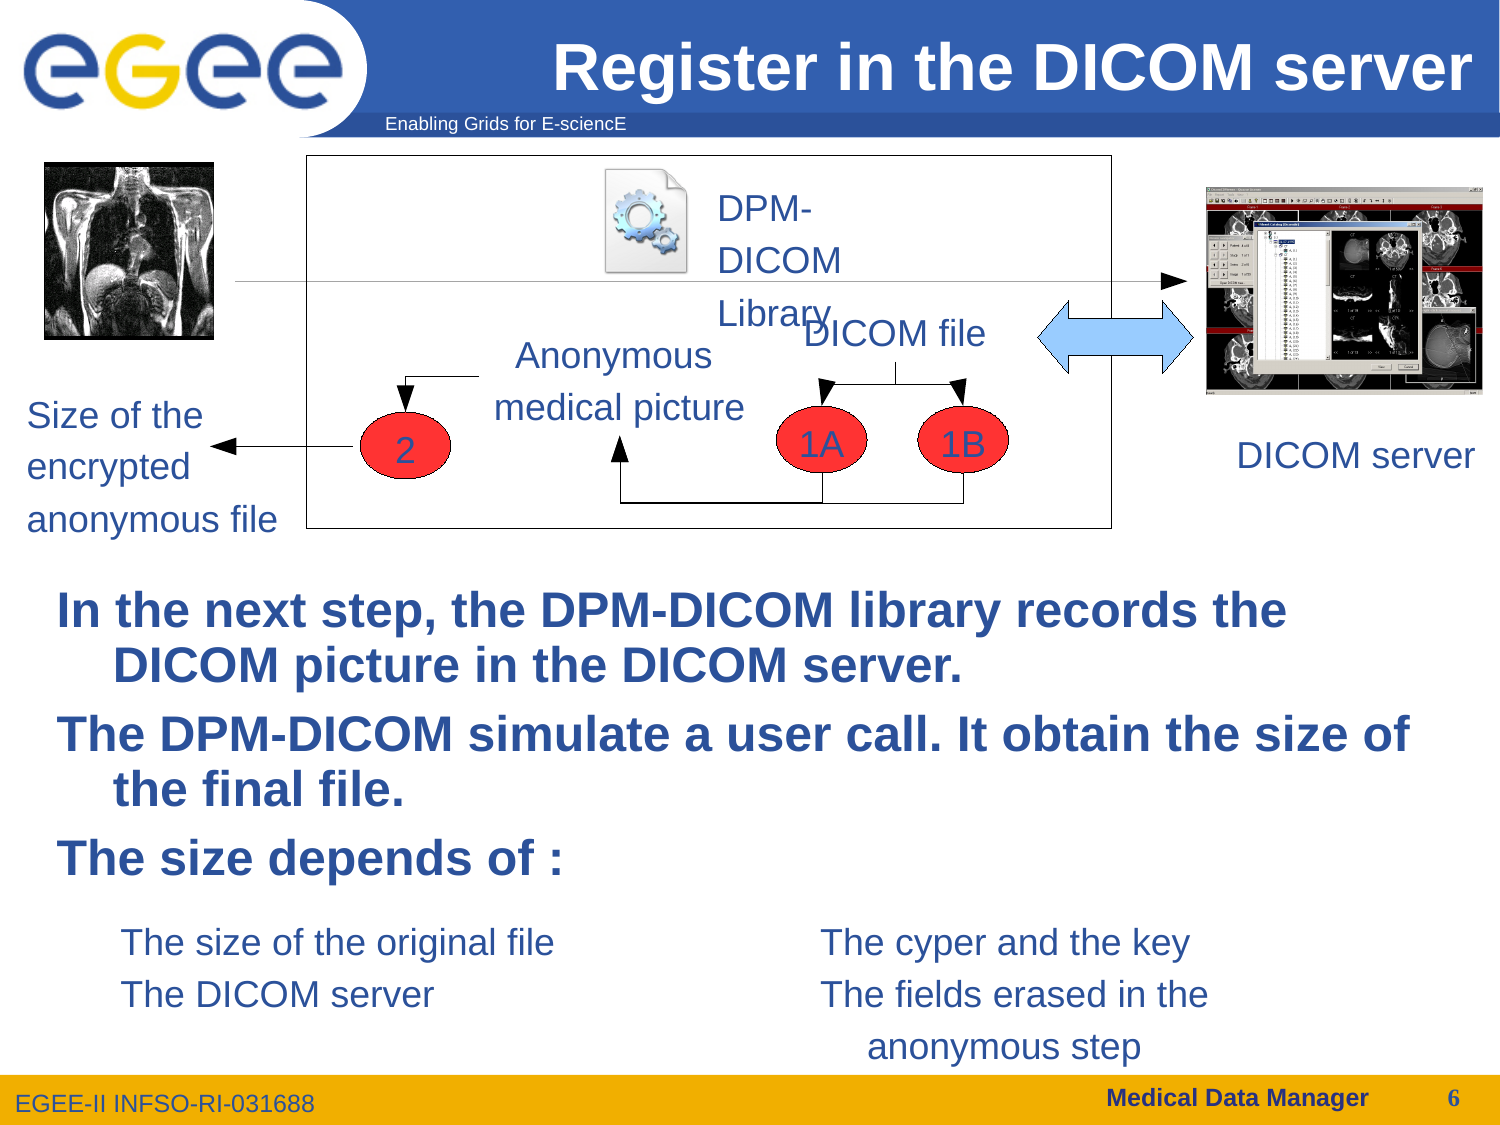

# Register in the DICOM server
DPM-DICOM
Library
DICOM file
 Anonymous
medical picture
Size of the
encrypted
anonymous file
1A
1B
2
DICOM server
In the next step, the DPM-DICOM library records the DICOM picture in the DICOM server.
The DPM-DICOM simulate a user call. It obtain the size of the final file.
The size depends of :
The size of the original file
The DICOM server
The cyper and the key
The fields erased in the anonymous step
6